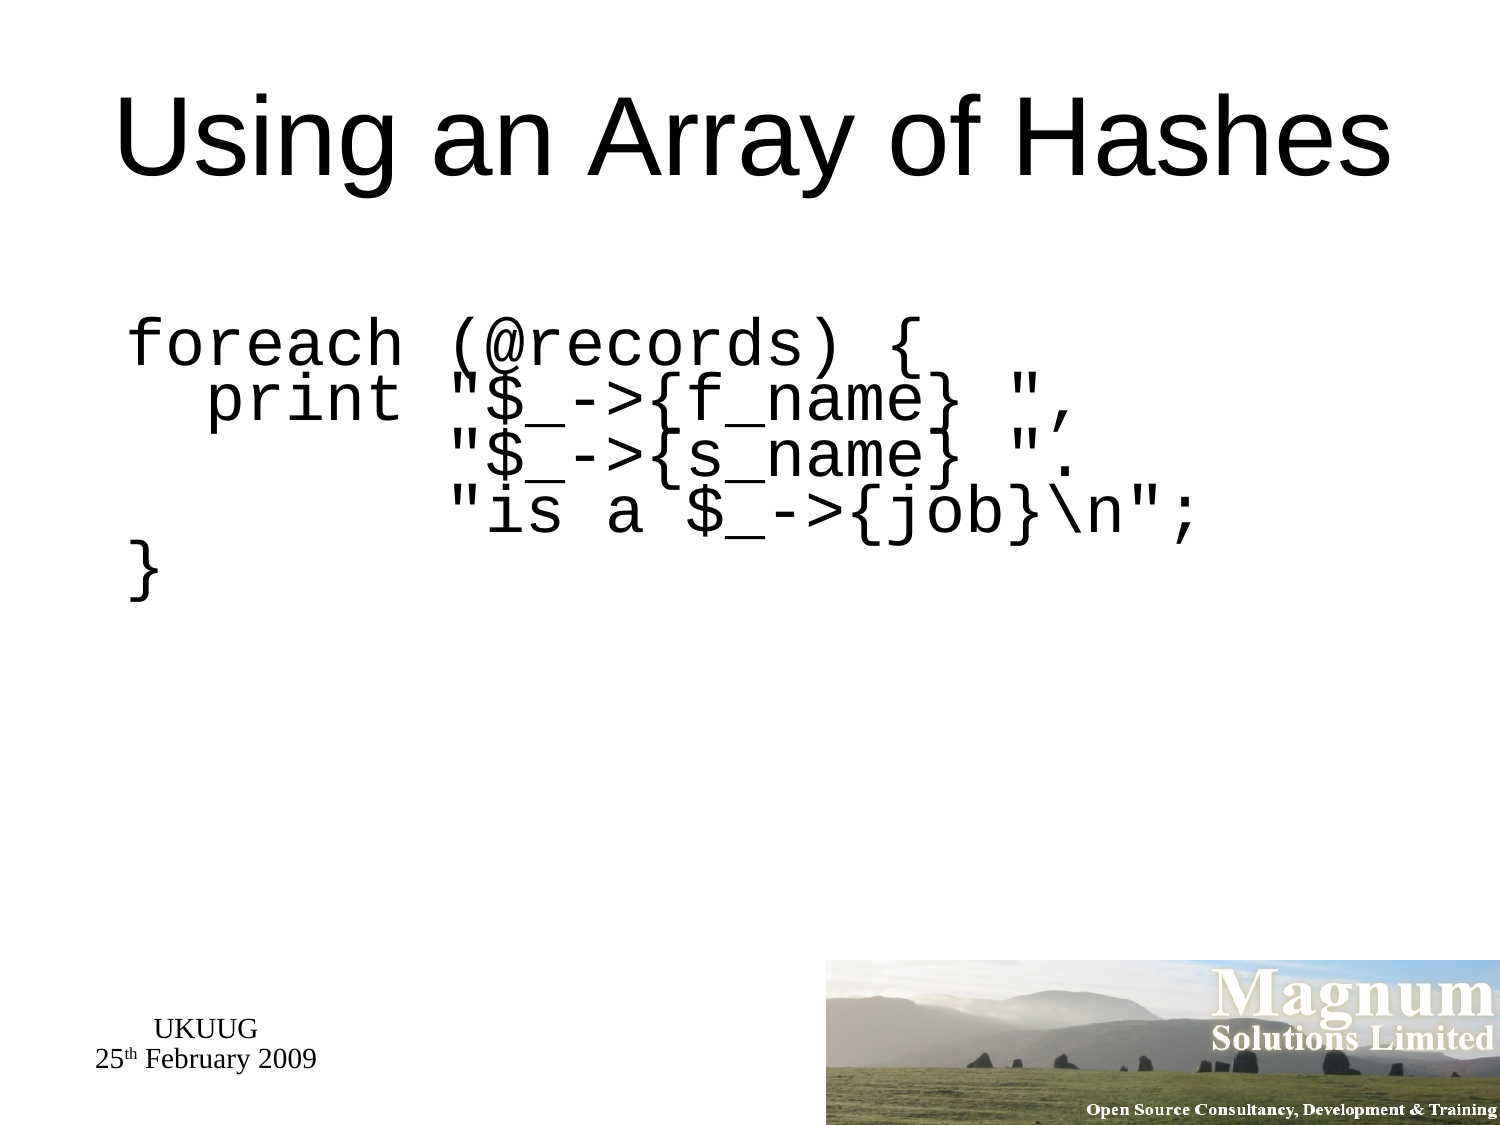

# Using an Array of Hashes
foreach (@records) {
 print "$_->{f_name} ",
 "$_->{s_name} ".
 "is a $_->{job}\n";
}